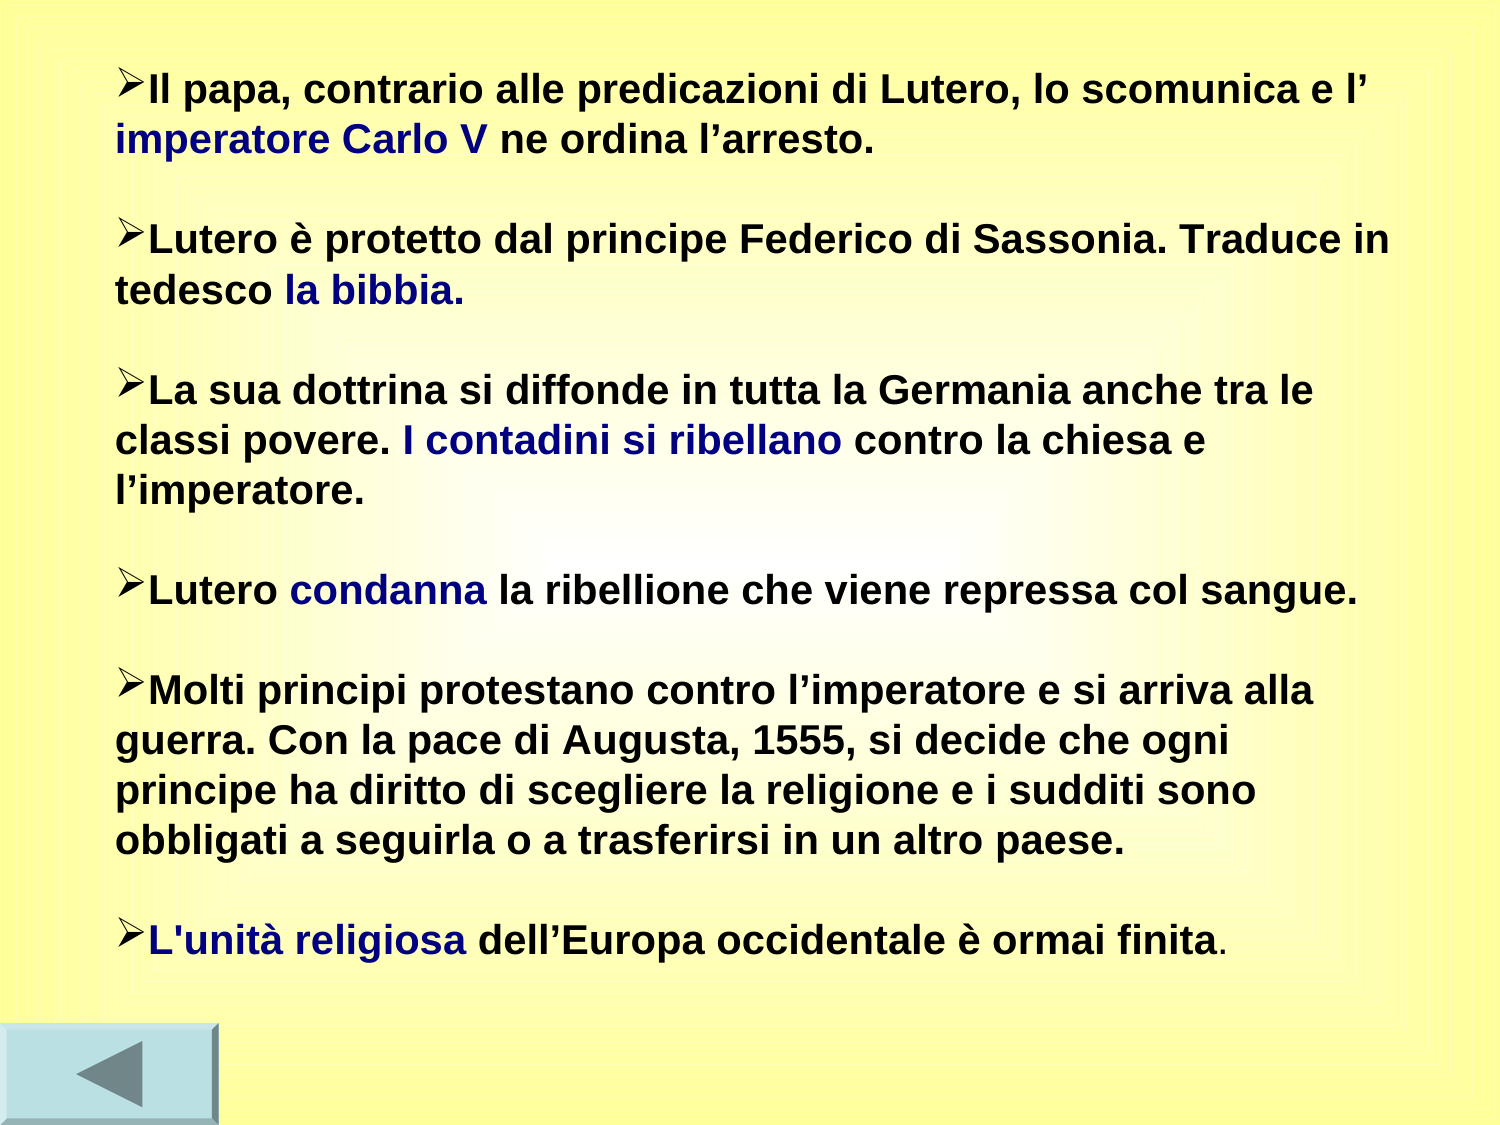

Il papa, contrario alle predicazioni di Lutero, lo scomunica e l’imperatore Carlo V ne ordina l’arresto.
Lutero è protetto dal principe Federico di Sassonia. Traduce in tedesco la bibbia.
La sua dottrina si diffonde in tutta la Germania anche tra le classi povere. I contadini si ribellano contro la chiesa e l’imperatore.
Lutero condanna la ribellione che viene repressa col sangue.
Molti principi protestano contro l’imperatore e si arriva alla guerra. Con la pace di Augusta, 1555, si decide che ogni principe ha diritto di scegliere la religione e i sudditi sono obbligati a seguirla o a trasferirsi in un altro paese.
L'unità religiosa dell’Europa occidentale è ormai finita.